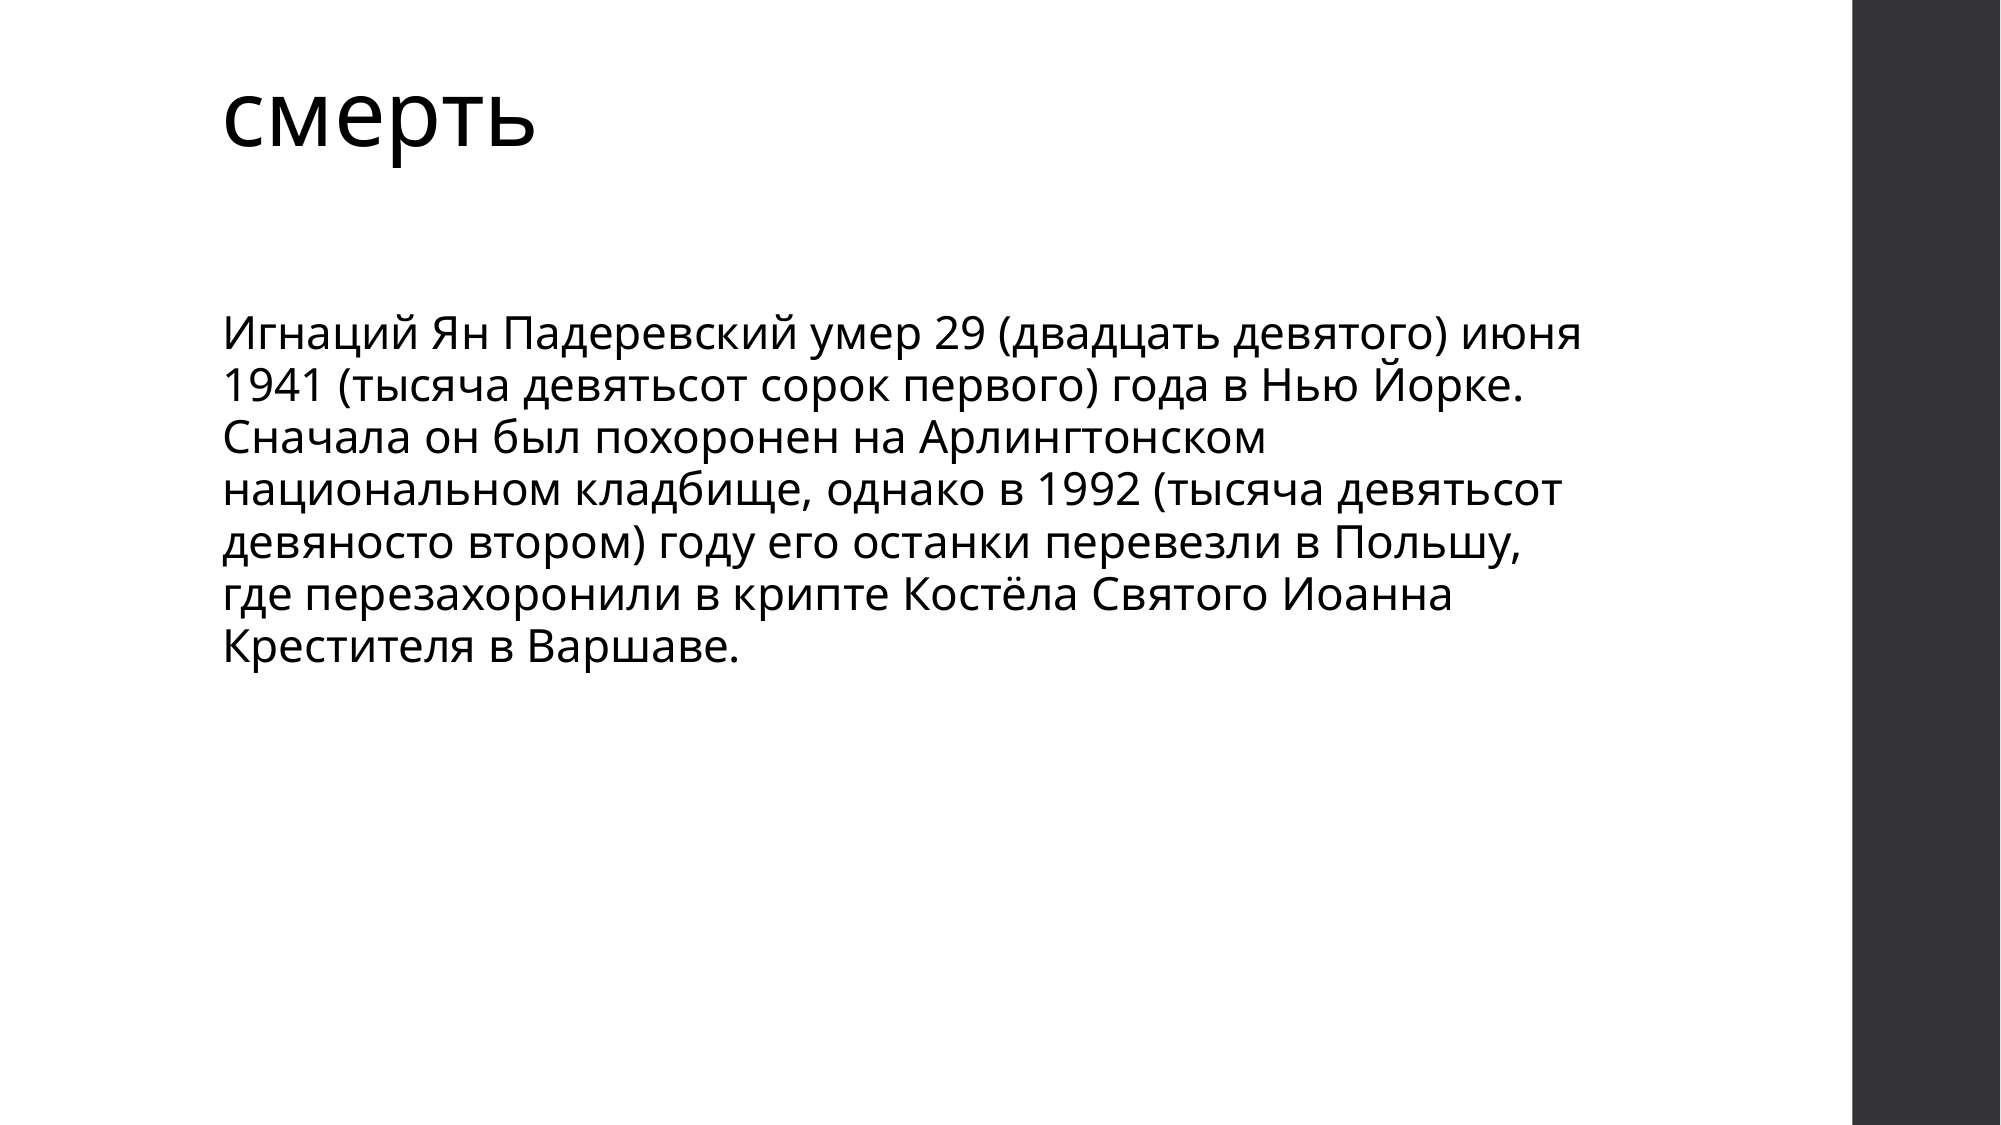

# смерть
Игнаций Ян Падеревский умер 29 (двадцать девятого) июня 1941 (тысяча девятьсот сорок первого) года в Нью Йорке. Сначала он был похоронен на Арлингтонском национальном кладбище, однако в 1992 (тысяча девятьсот девяносто втором) году его останки перевезли в Польшу, где перезахоронили в крипте Костёла Святого Иоанна Крестителя в Варшаве.